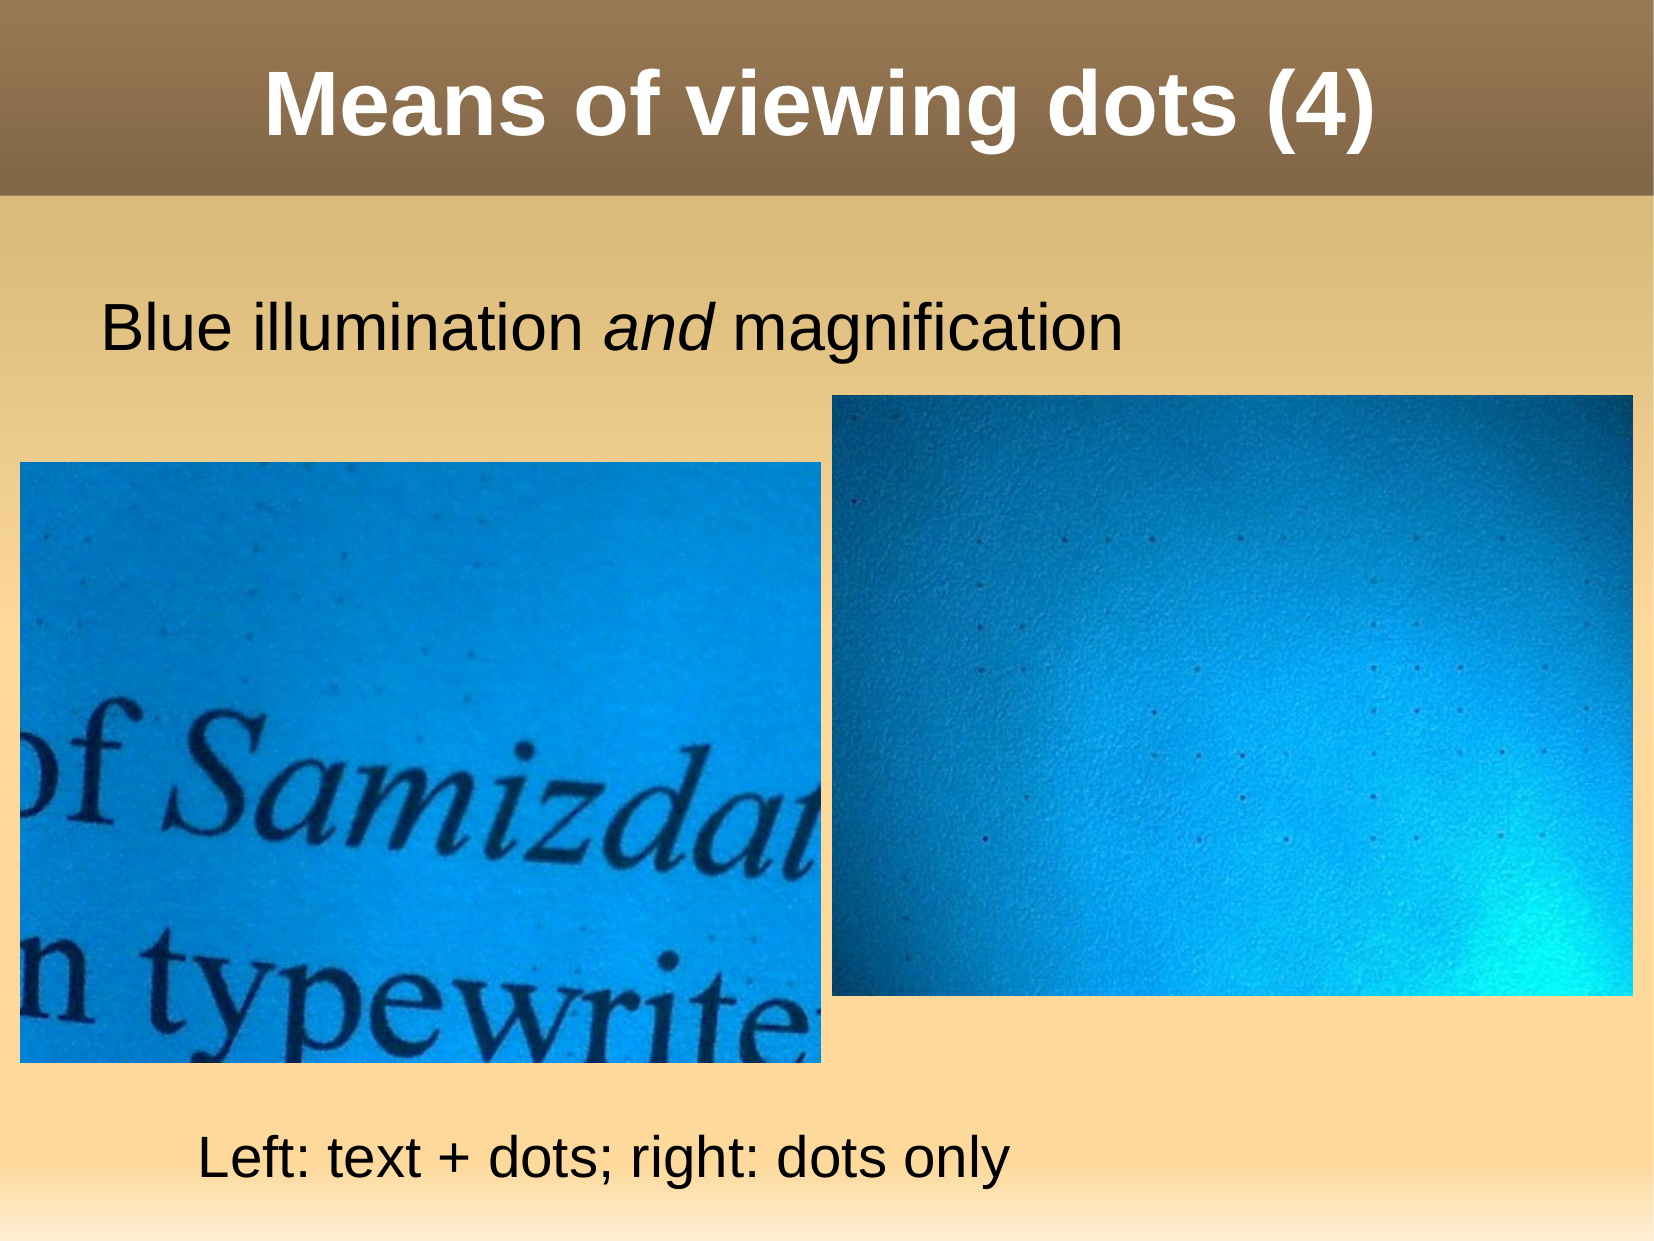

# Means of viewing dots (4)
Blue illumination and magnification
 Left: text + dots; right: dots only